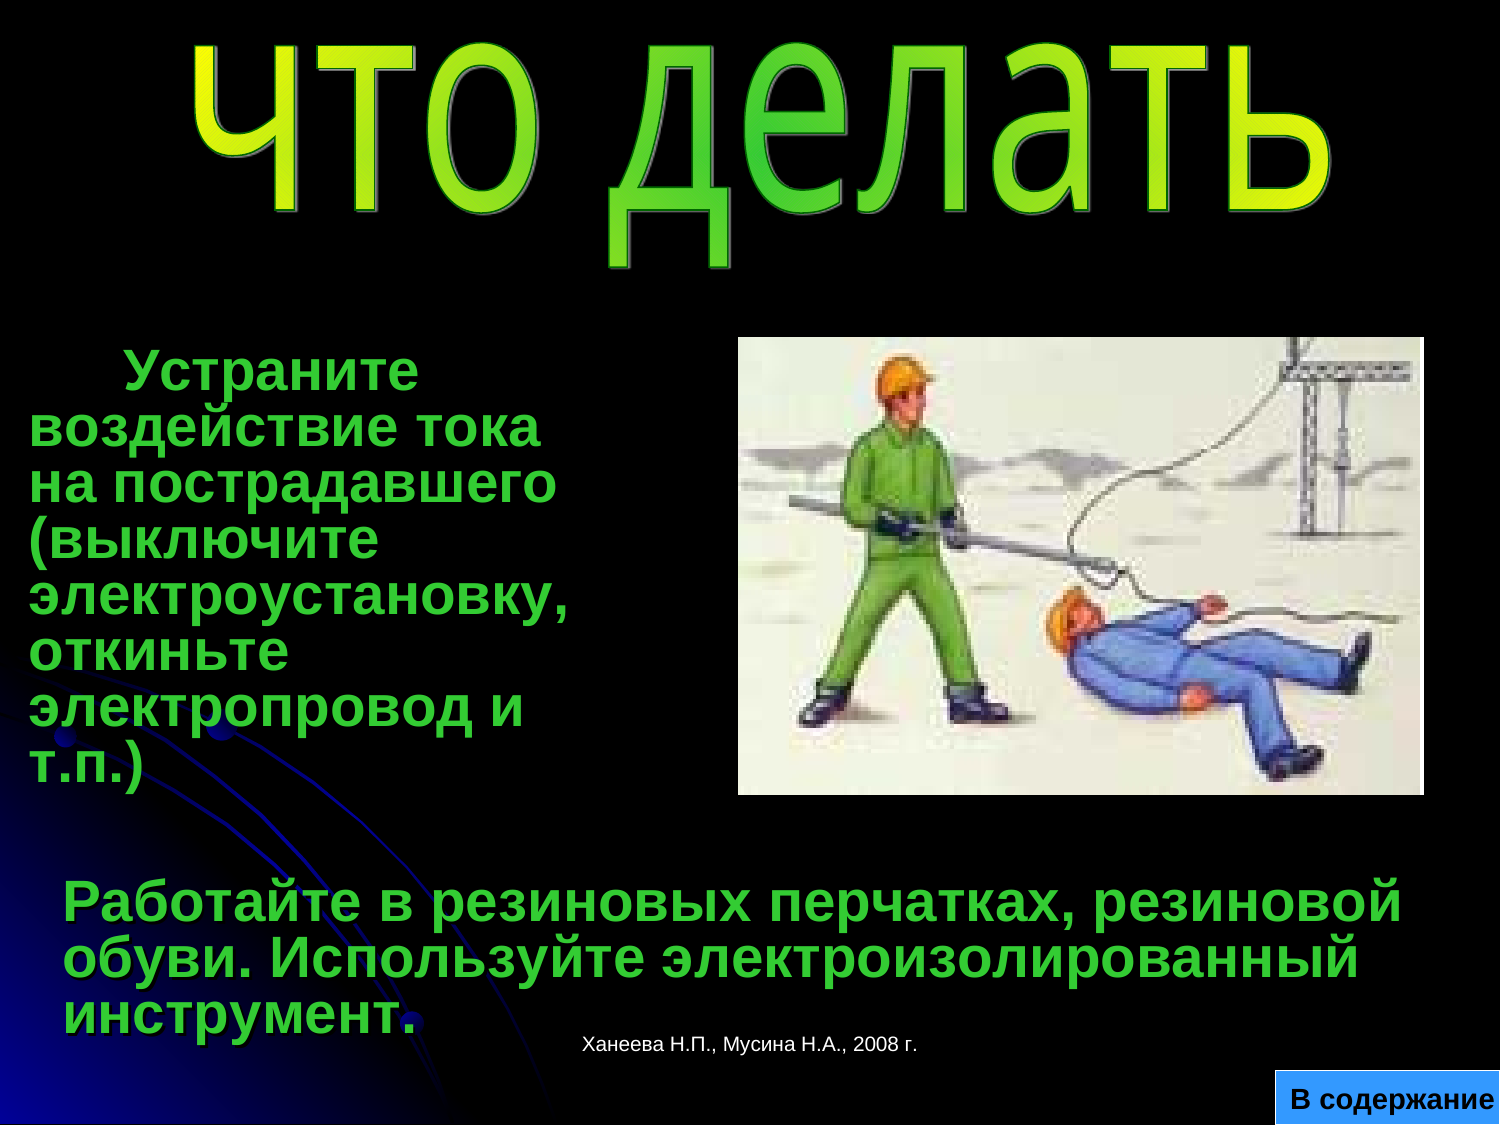

что делать
 Устраните воздействие тока на пострадавшего (выключите электроустановку, откиньте электропровод и т.п.)
Работайте в резиновых перчатках, резиновой обуви. Используйте электроизолированный инструмент.
Ханеева Н.П., Мусина Н.А., 2008 г.
В содержание